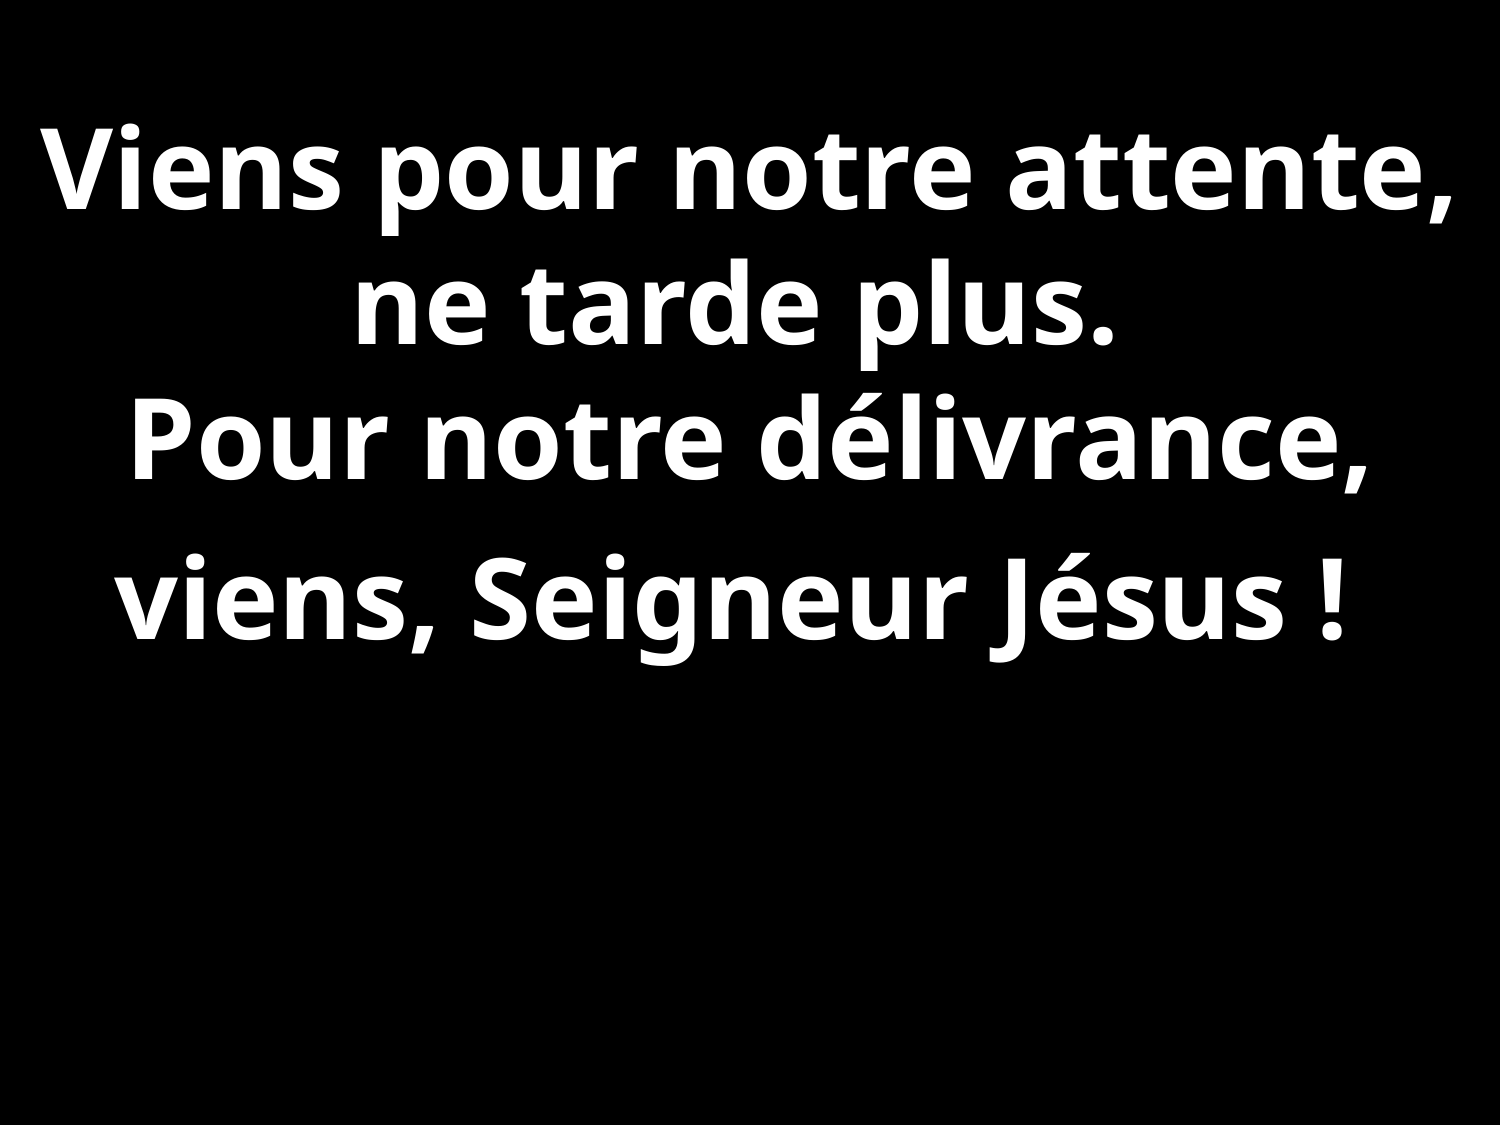

#
Viens pour notre attente, ne tarde plus.
Pour notre délivrance, viens, Seigneur Jésus !